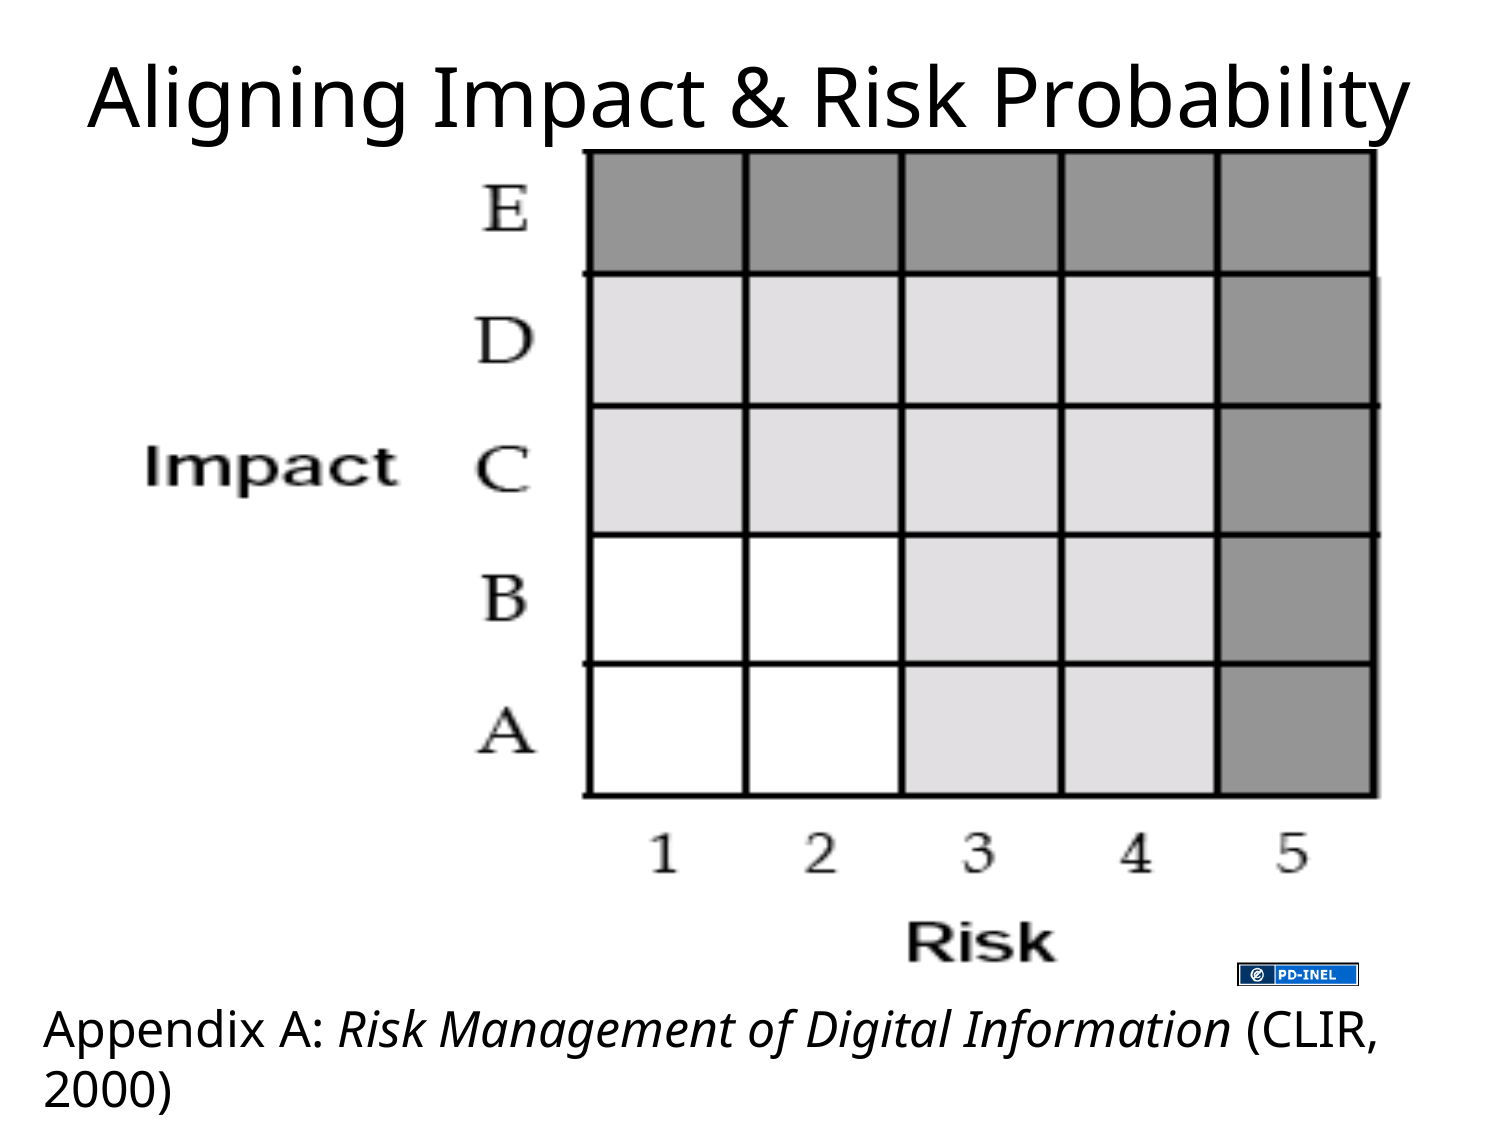

# Aligning Impact & Risk Probability
Appendix A: Risk Management of Digital Information (CLIR, 2000)